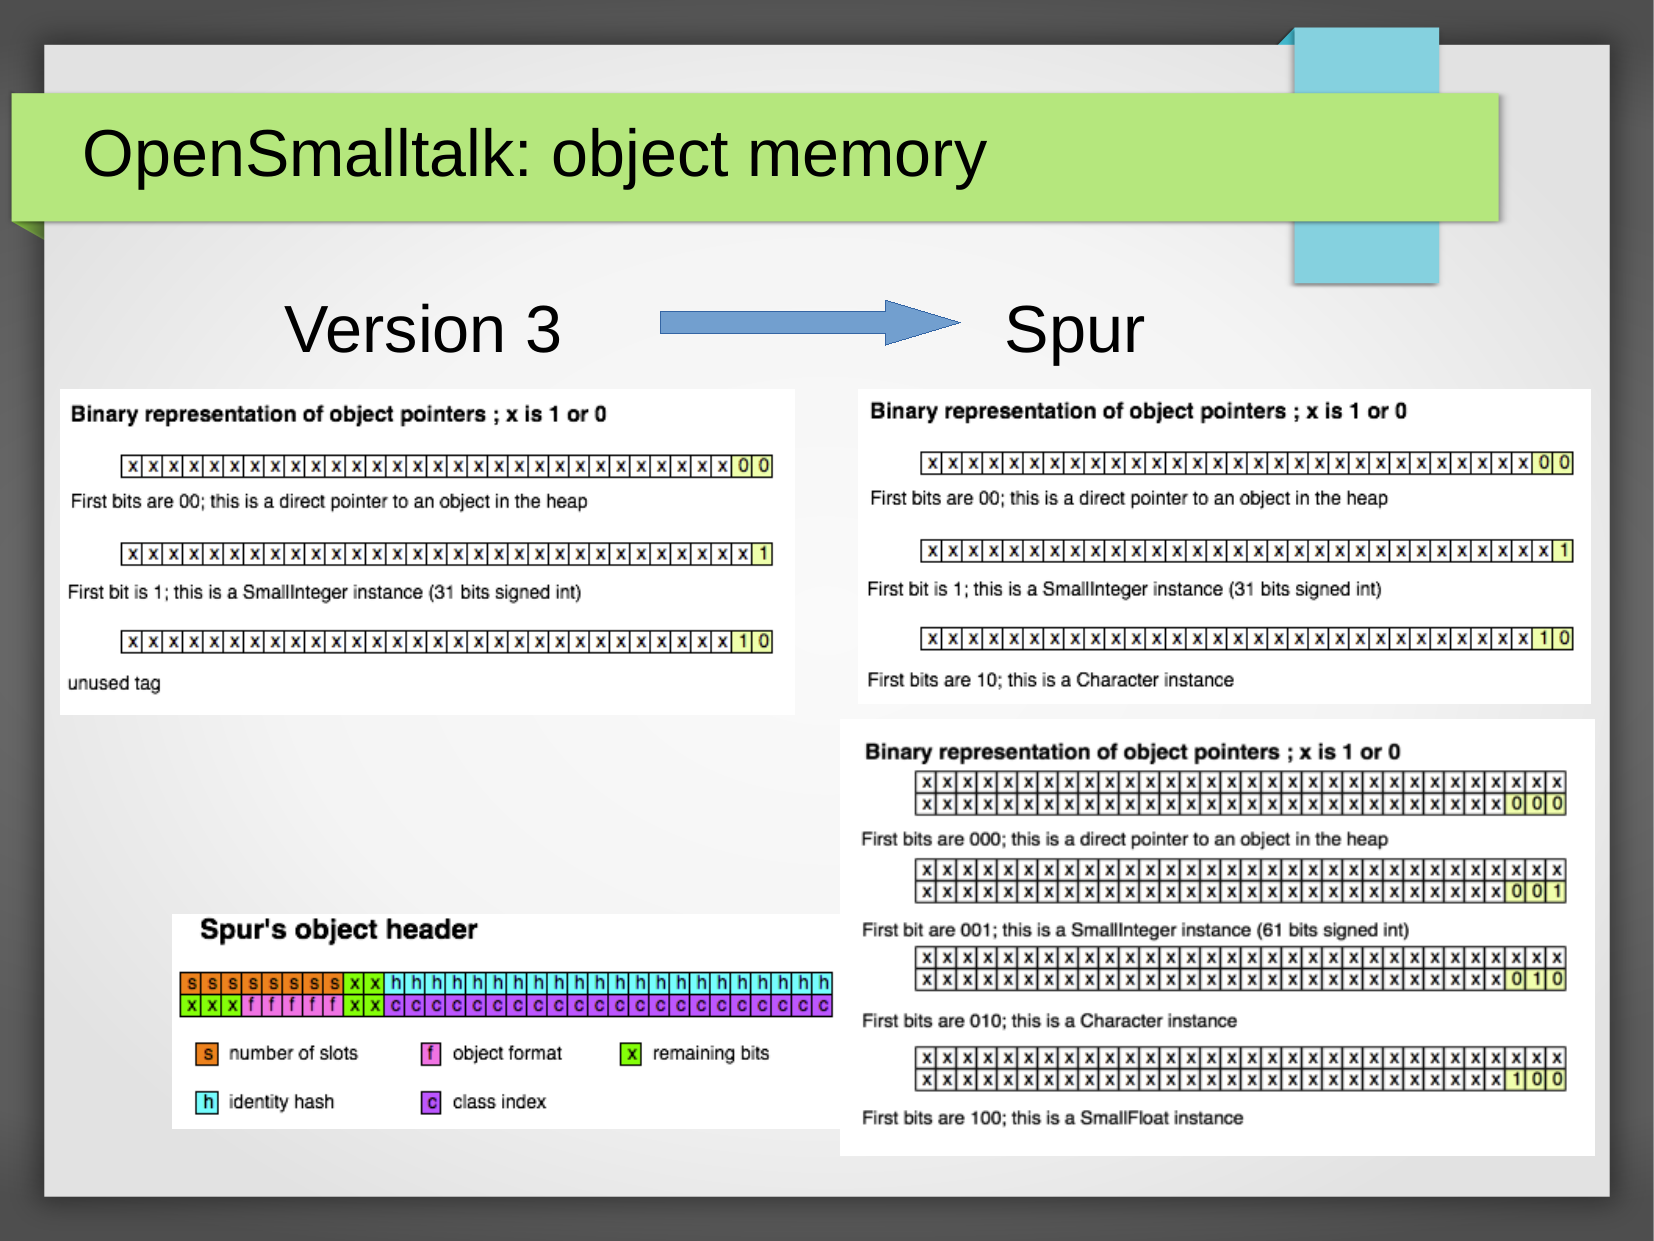

# OpenSmalltalk: object memory
Version 3
Spur